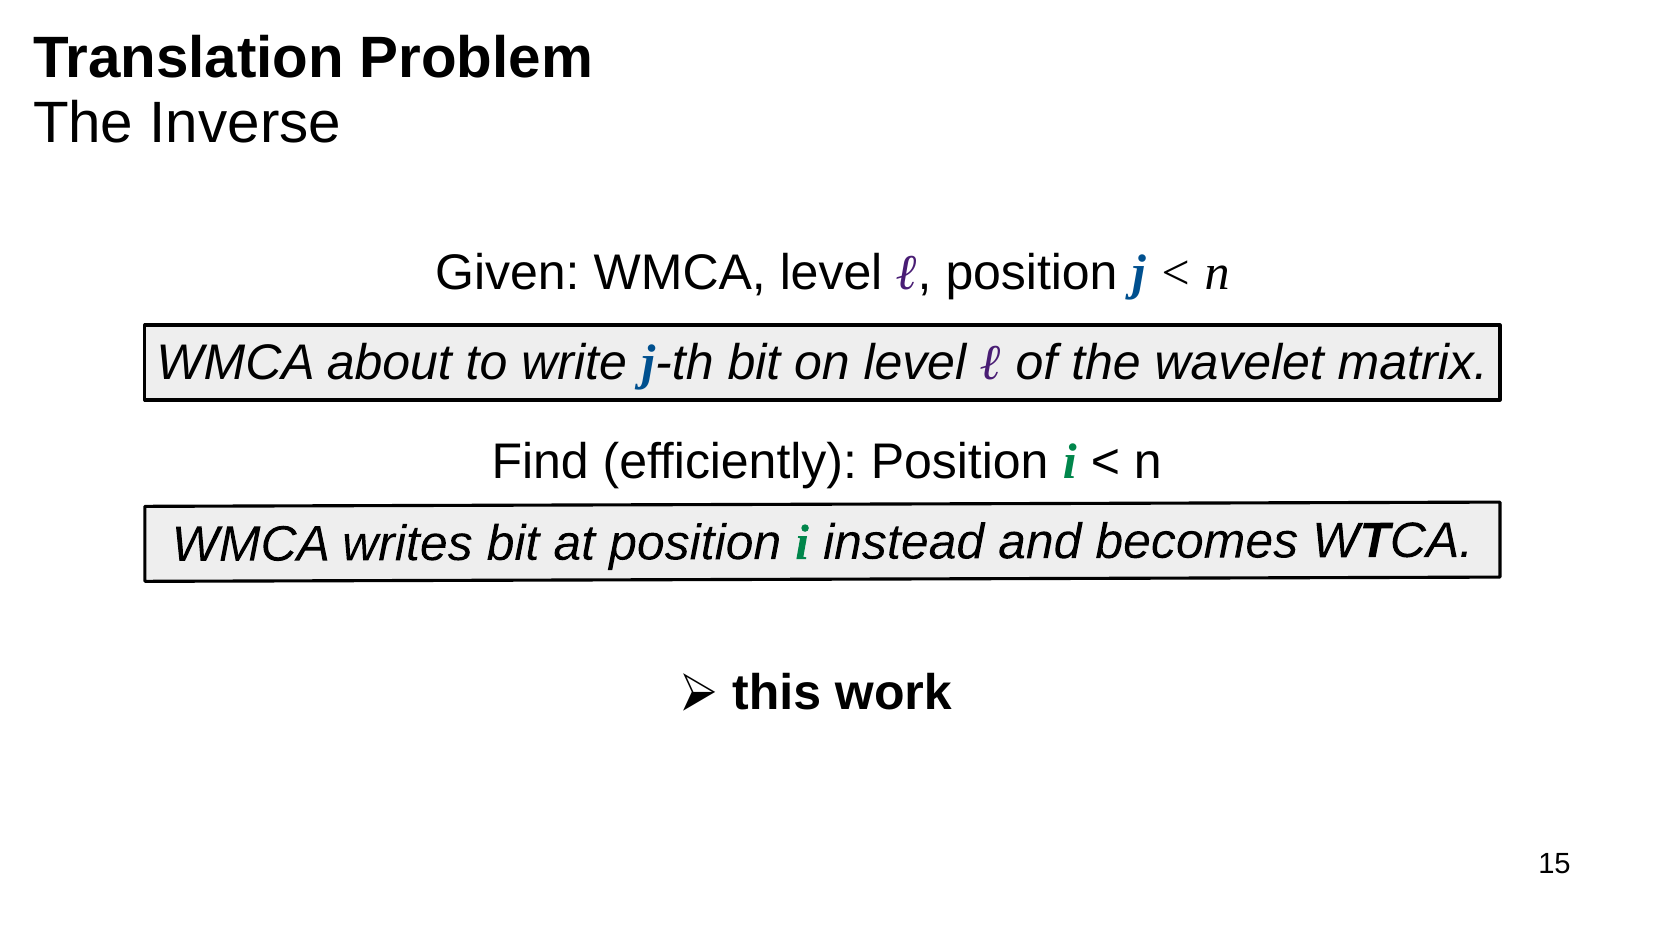

Translation Problem
The Inverse
Given: WMCA, level ℓ, position j < n
WMCA about to write j-th bit on level ℓ of the wavelet matrix.
Find (efficiently): Position i < n
WMCA writes bit at position i instead and becomes WTCA.
⮚ this work
15